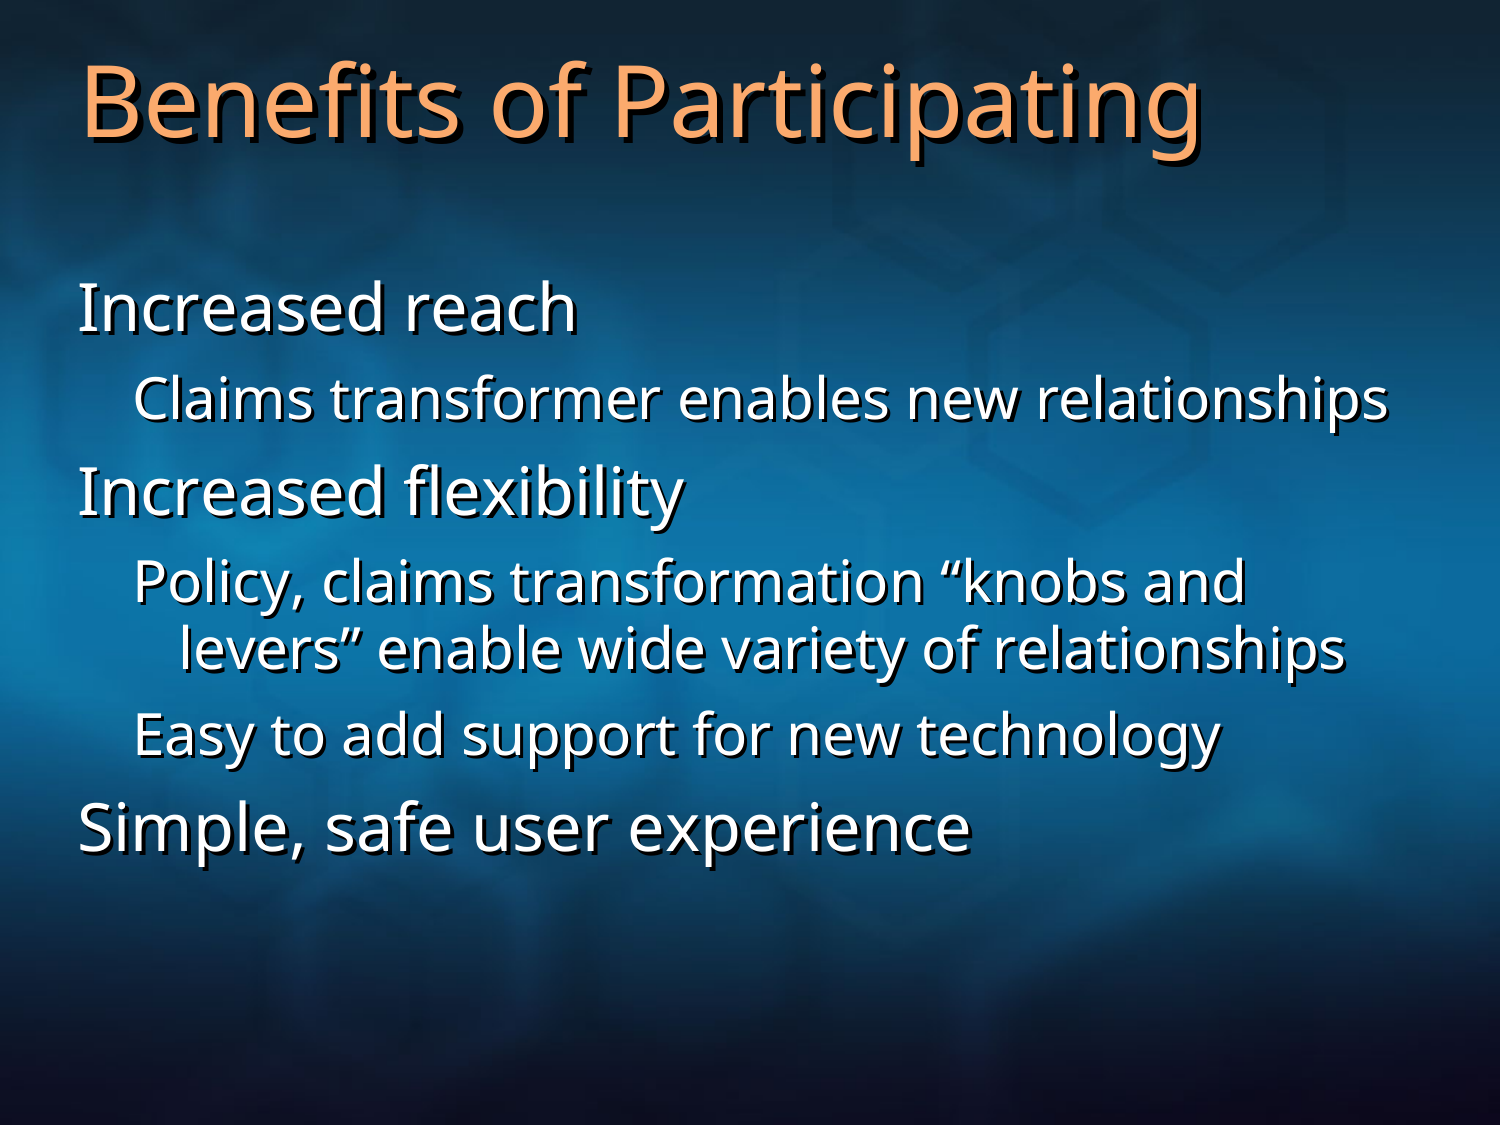

# Benefits of Participating
Increased reach
Claims transformer enables new relationships
Increased flexibility
Policy, claims transformation “knobs and levers” enable wide variety of relationships
Easy to add support for new technology
Simple, safe user experience